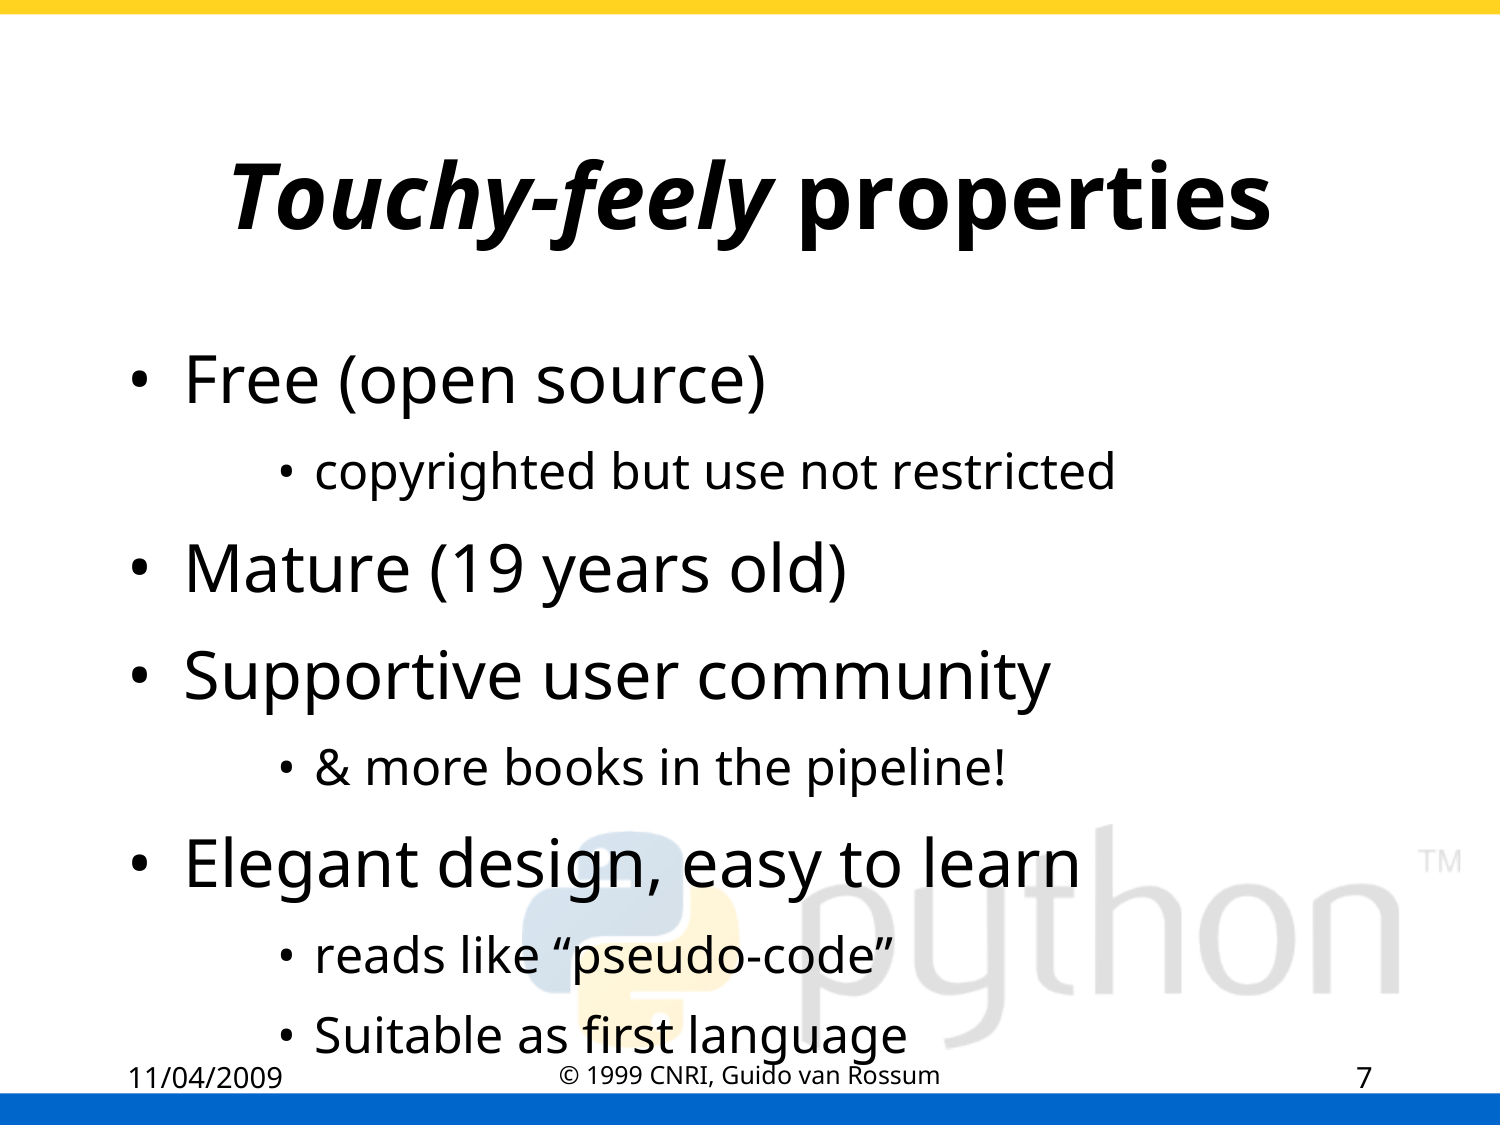

# Touchy-feely properties
Free (open source)
copyrighted but use not restricted
Mature (19 years old)
Supportive user community
& more books in the pipeline!
Elegant design, easy to learn
reads like “pseudo-code”
Suitable as first language
11/04/2009
© 1999 CNRI, Guido van Rossum
7